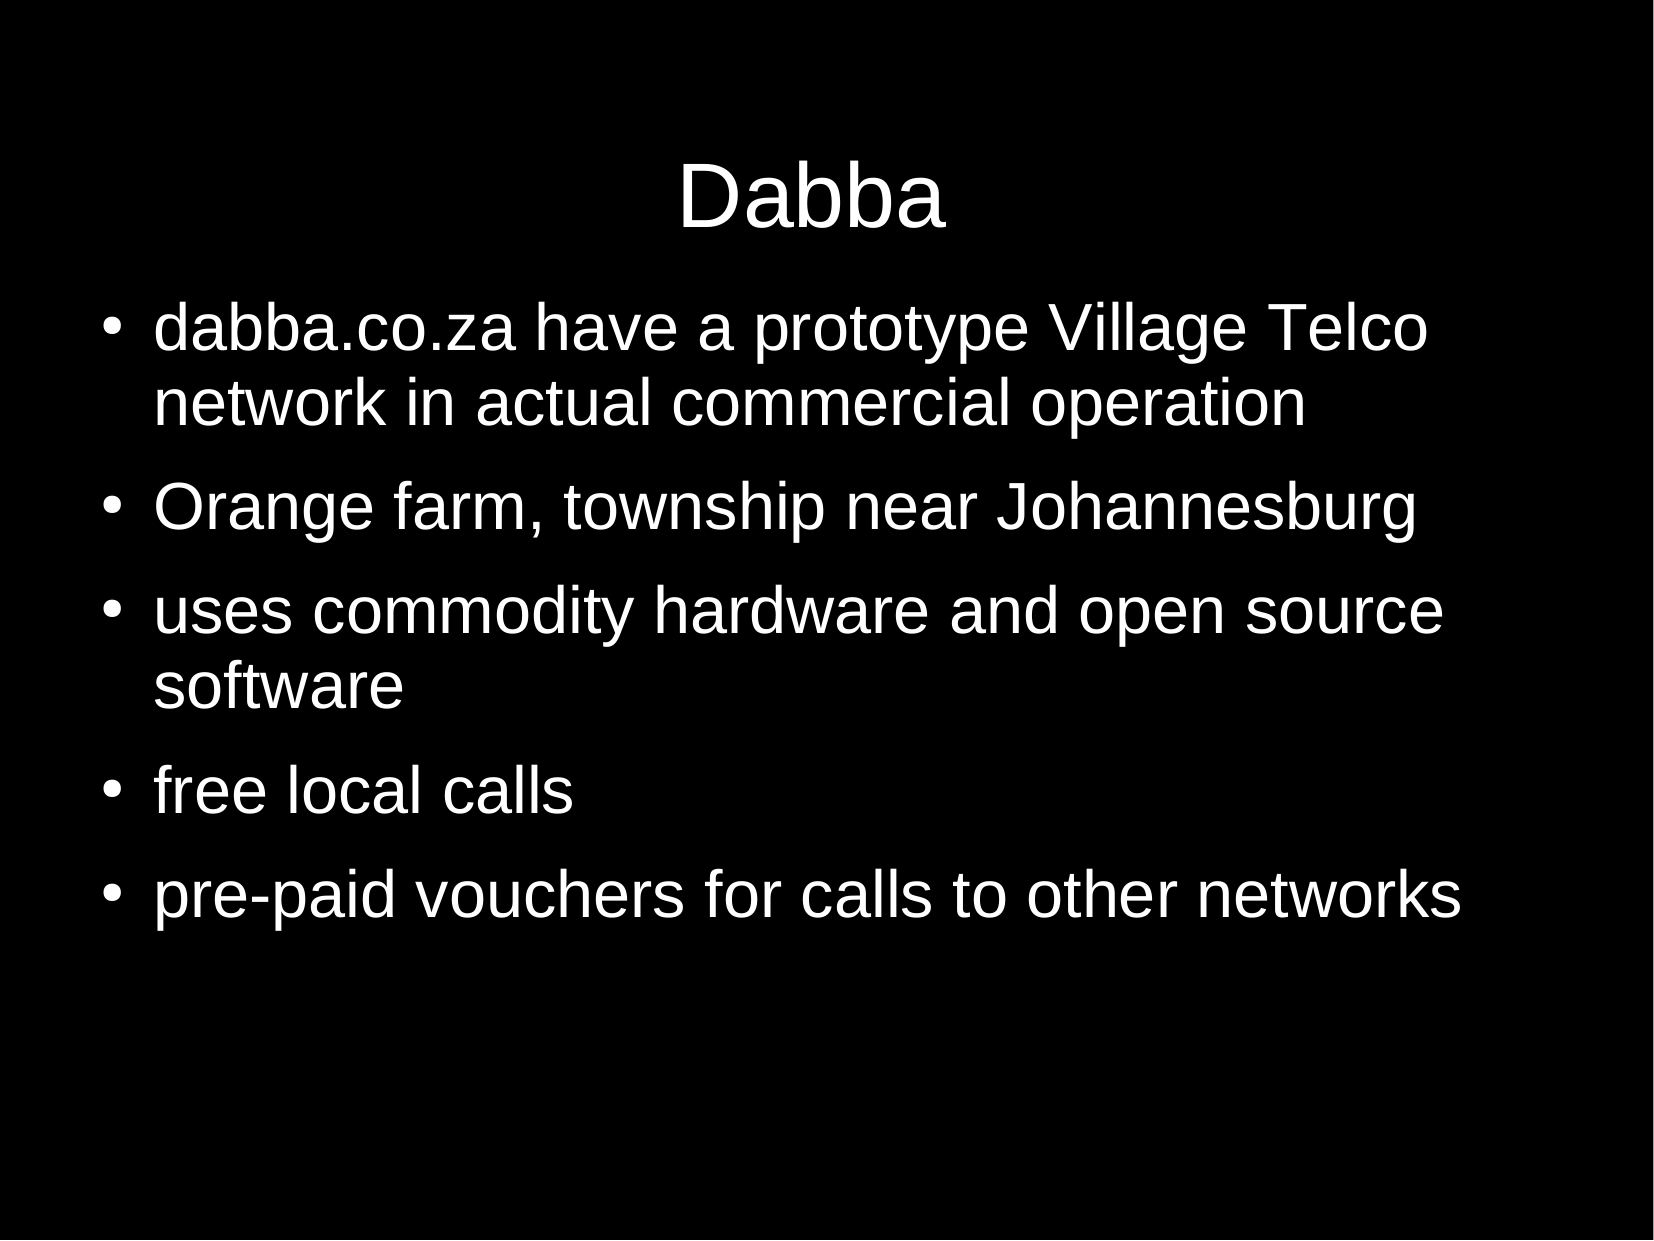

# Dabba
dabba.co.za have a prototype Village Telco network in actual commercial operation
Orange farm, township near Johannesburg
uses commodity hardware and open source software
free local calls
pre-paid vouchers for calls to other networks